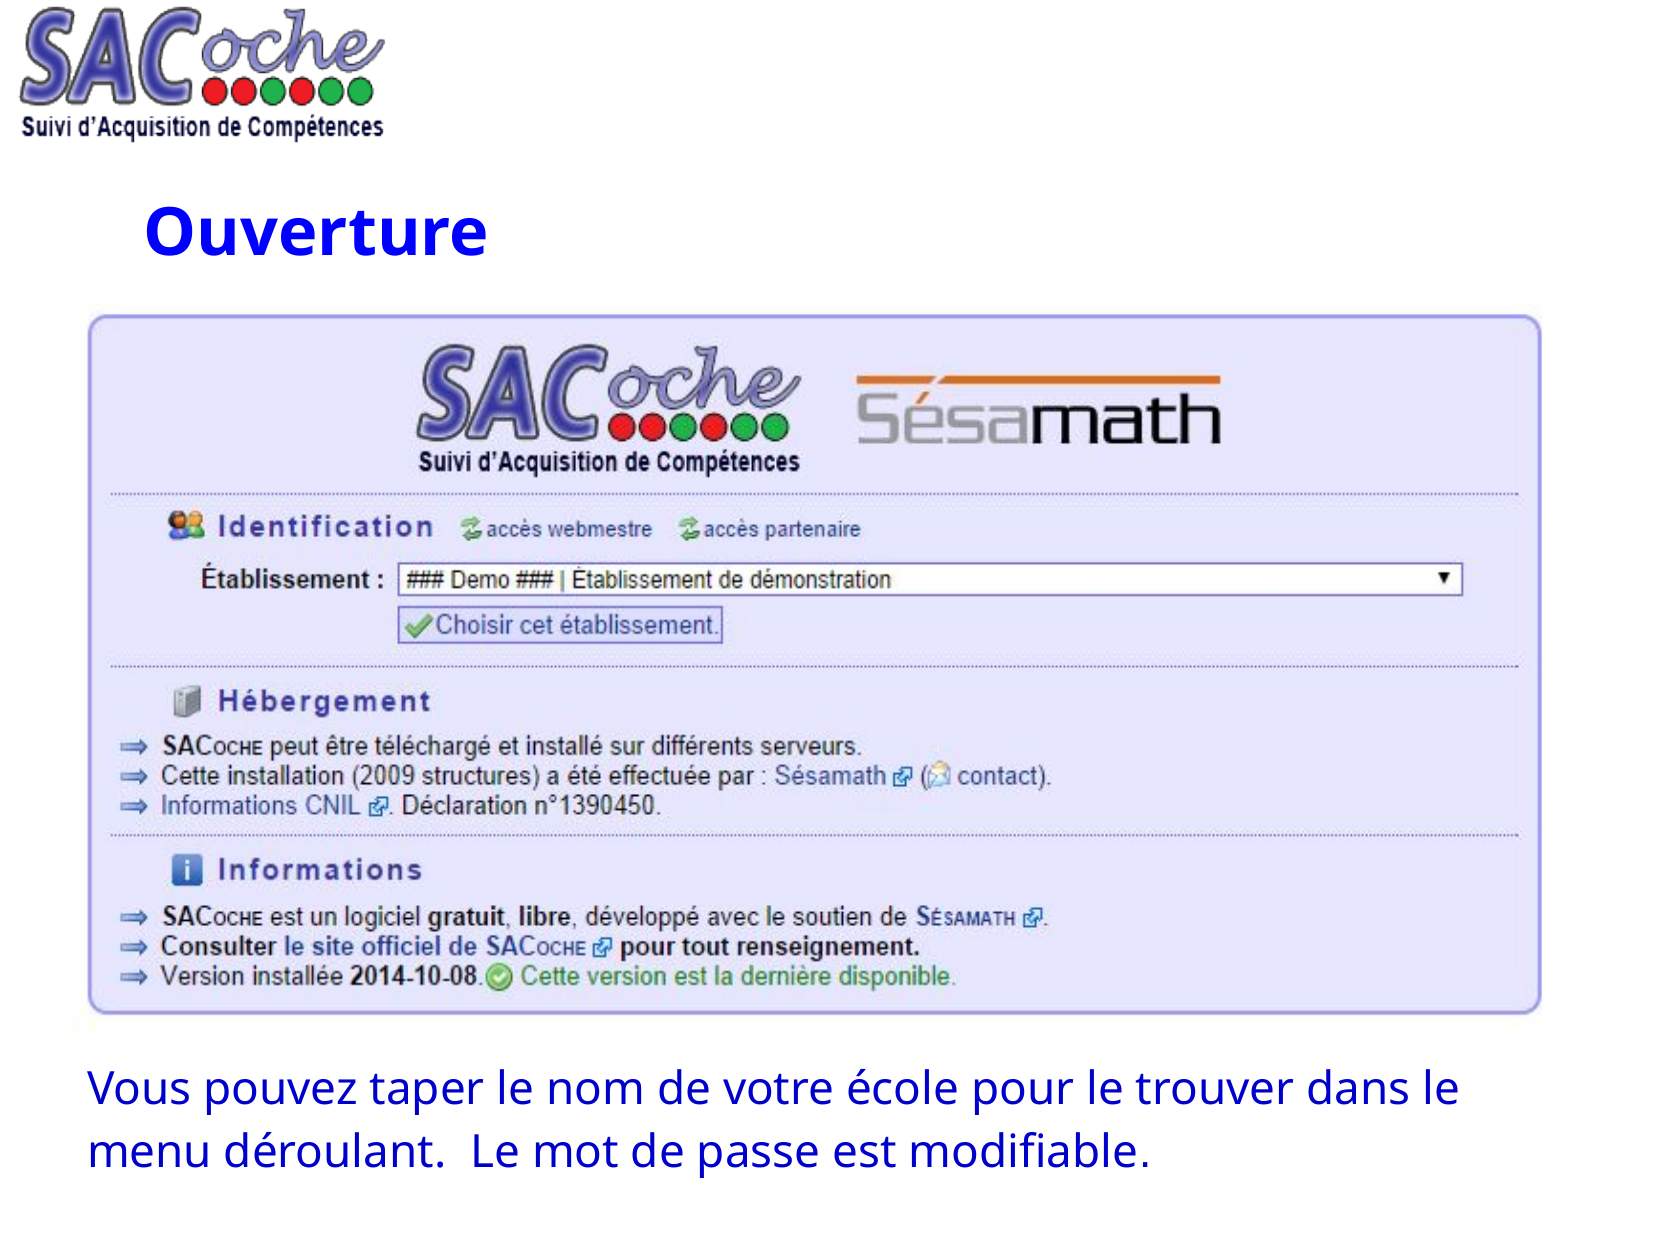

# Ouverture
Vous pouvez taper le nom de votre école pour le trouver dans le menu déroulant. Le mot de passe est modifiable.